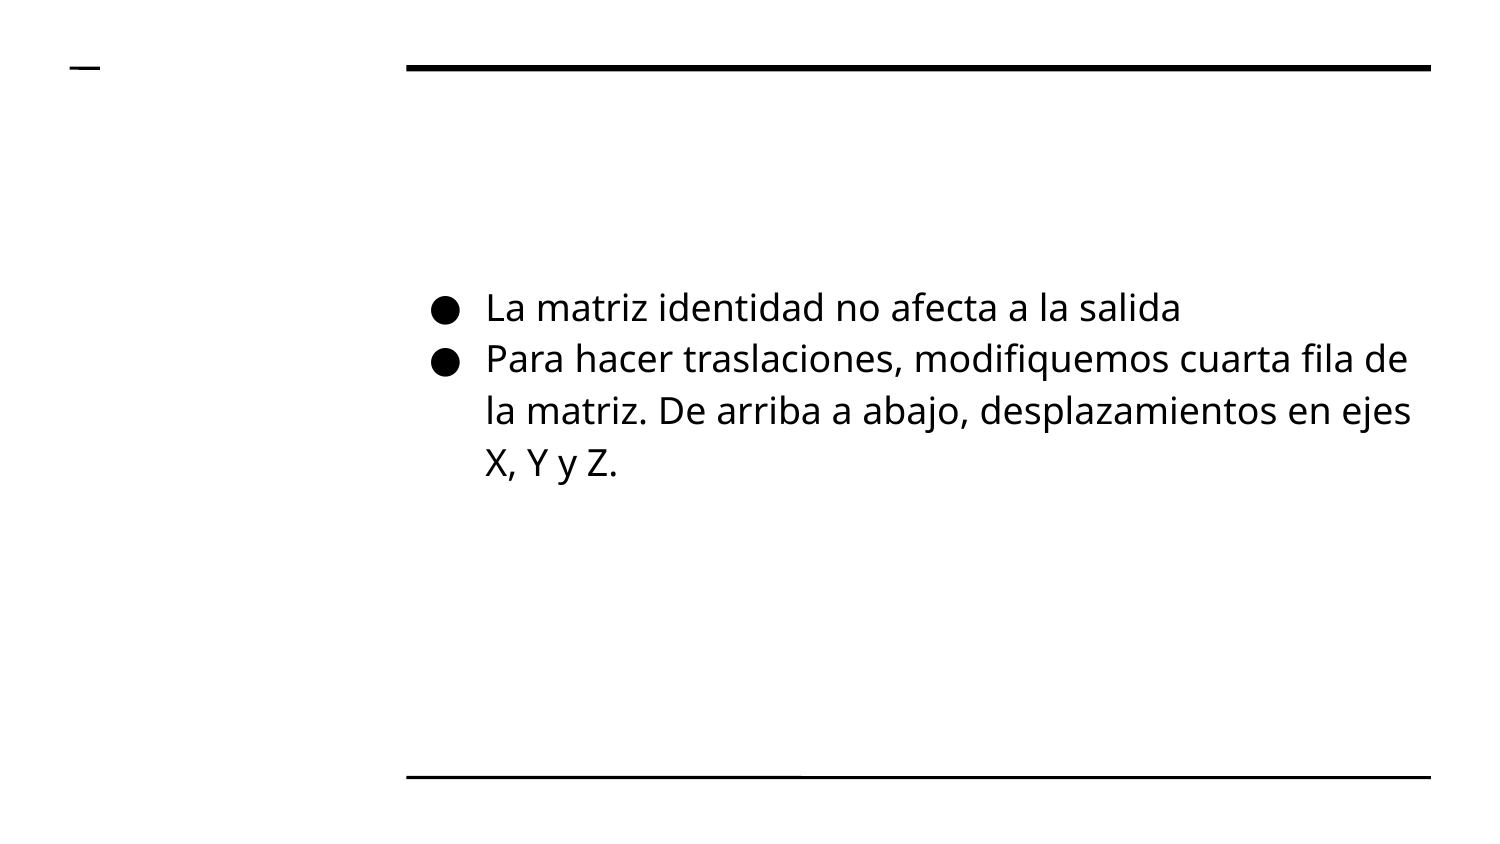

#
La matriz identidad no afecta a la salida
Para hacer traslaciones, modifiquemos cuarta fila de la matriz. De arriba a abajo, desplazamientos en ejes X, Y y Z.